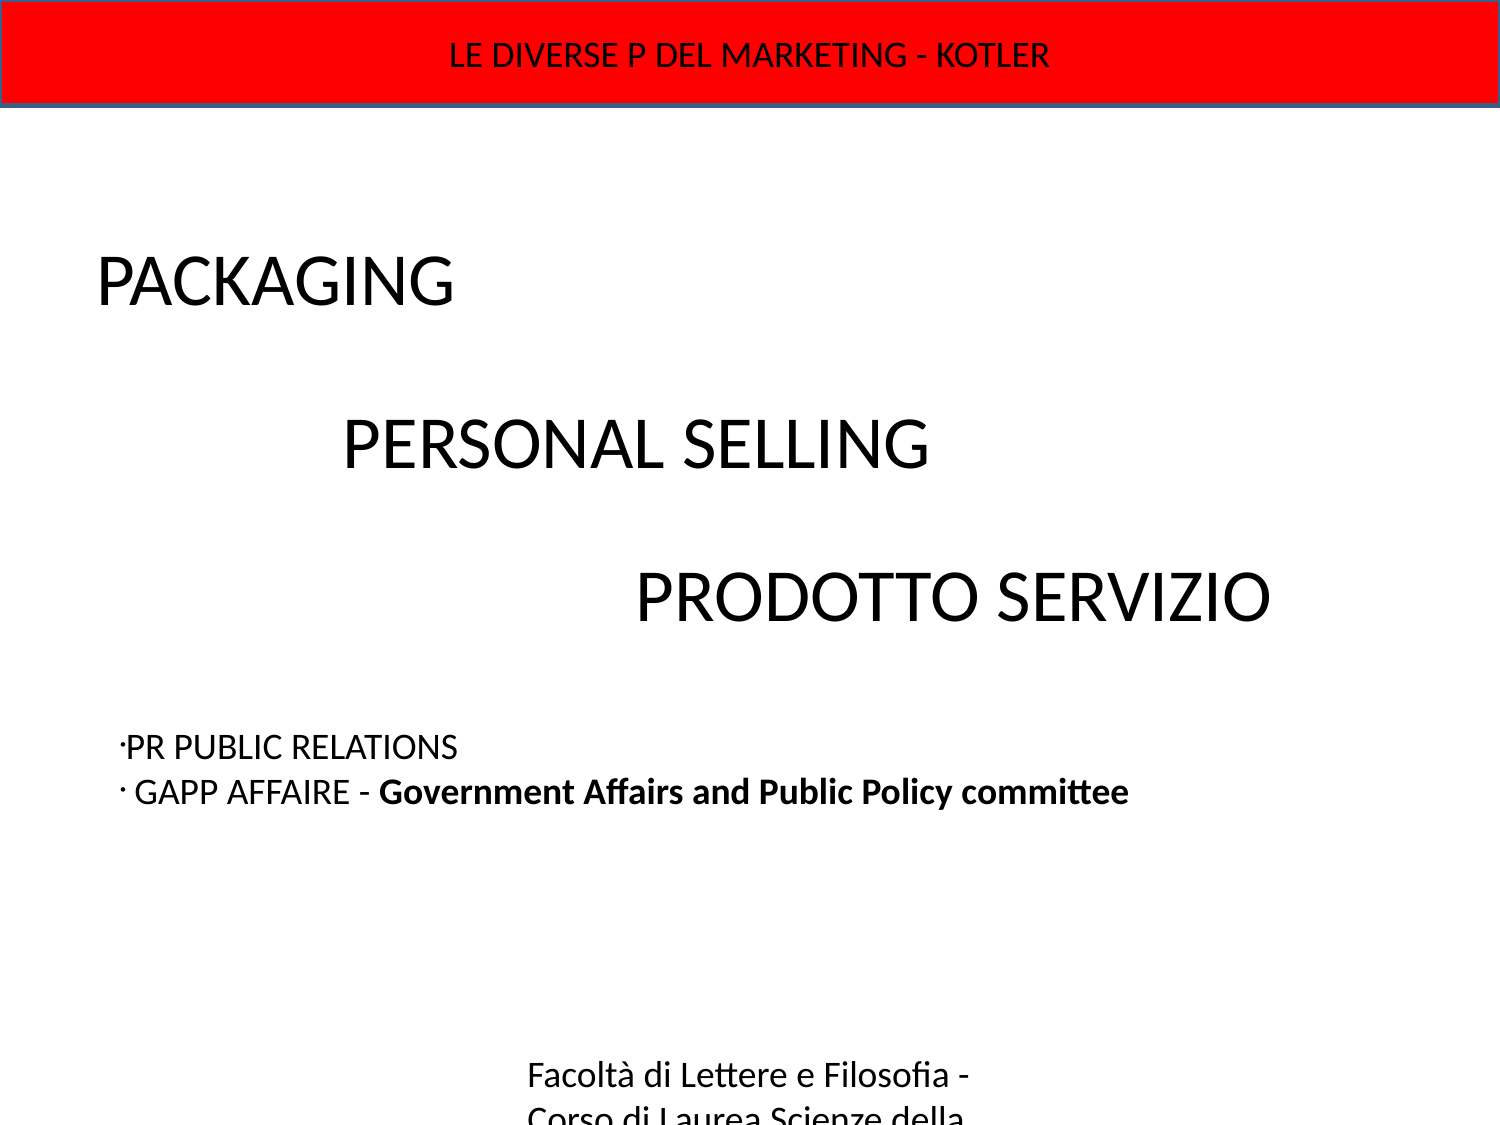

LE DIVERSE P DEL MARKETING - KOTLER
PACKAGING
PERSONAL SELLING
PRODOTTO SERVIZIO
PR PUBLIC RELATIONS
 GAPP AFFAIRE - Government Affairs and Public Policy committee
Facoltà di Lettere e Filosofia - Corso di Laurea Scienze della Comunicazione – Economia e Gestione dell’impresa Gianluca Gariuolo